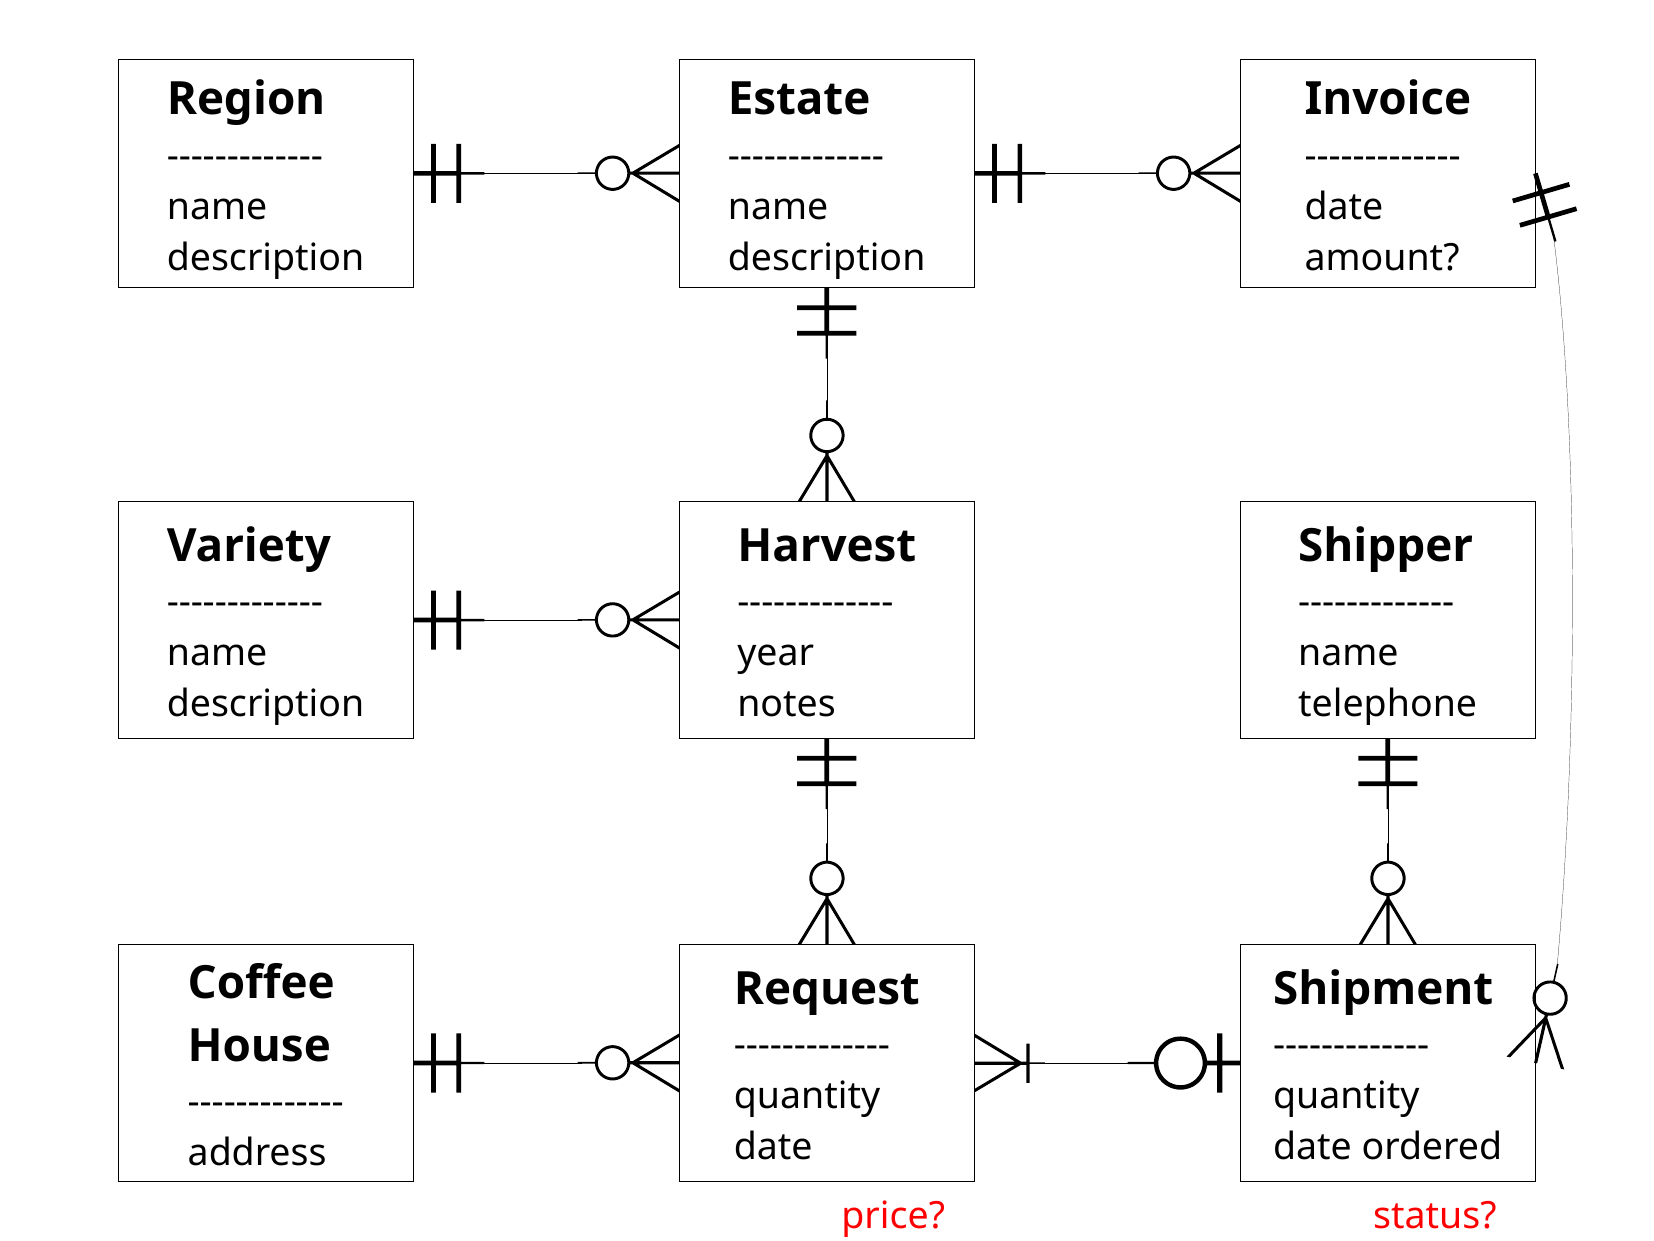

Region
-------------
name
description
Estate
-------------
name
description
Invoice
-------------
date
amount?
Variety
-------------
name
description
Harvest
-------------
year
notes
Shipper
-------------
name
telephone
Coffee
House
-------------
address
Request
-------------
quantity
date
Shipment
-------------
quantity
date ordered
price?
status?